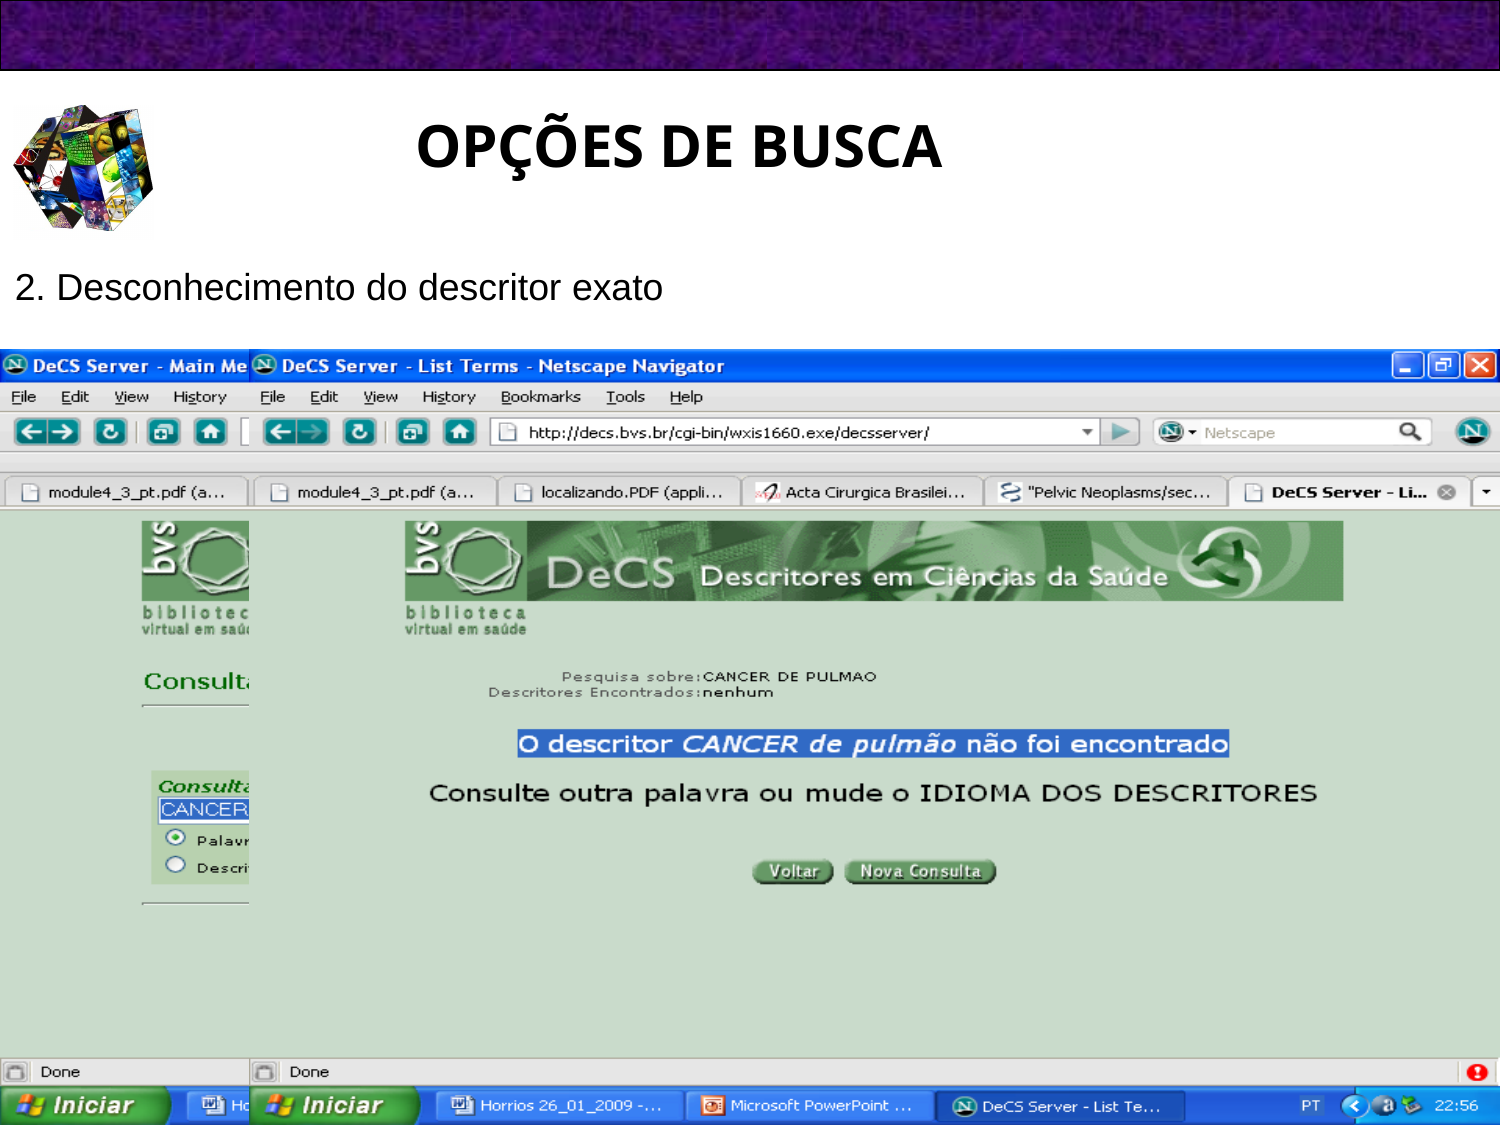

OPÇÕES DE BUSCA
2. Desconhecimento do descritor exato